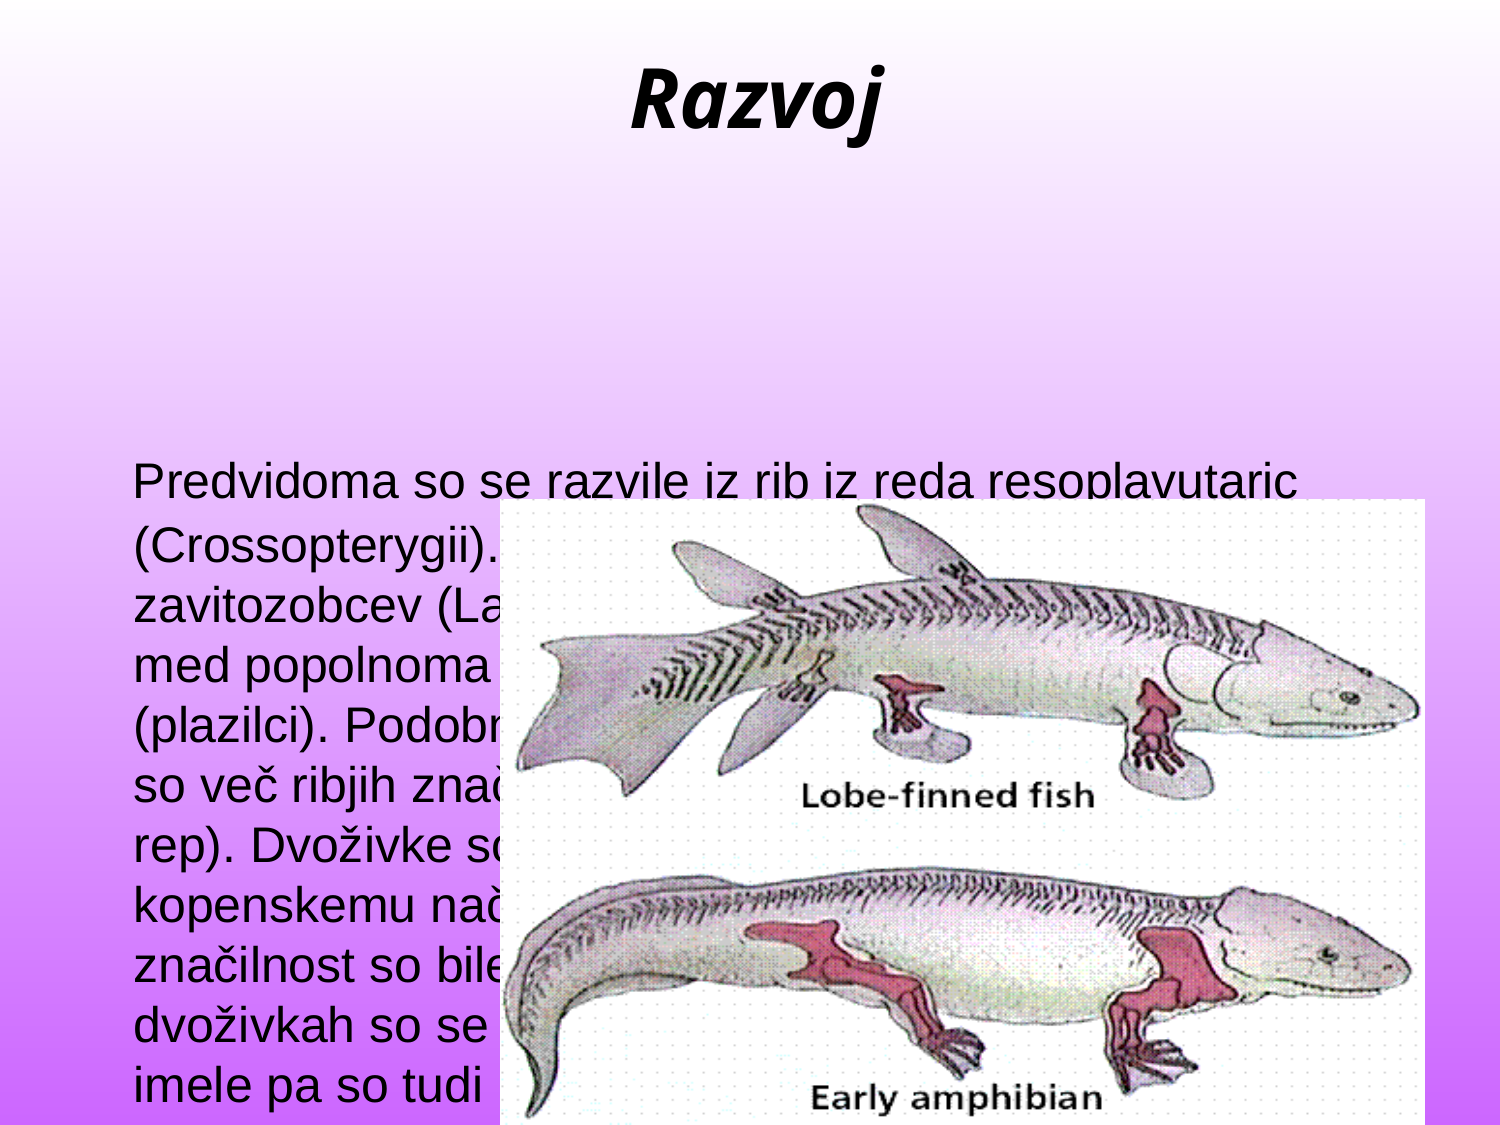

Razvoj
 Predvidoma so se razvile iz rib iz reda resoplavutaric (Crossopterygii). Prve dvoživke uvrščamo v skupino zavitozobcev (Labyrinthodonthia). So prehodna oblika med popolnoma vodnimi (ribe) in kopenskimi organizmi (plazilci). Podobno kot plazilci so dihale s pljuči, imele pa so več ribjih značilnosti (npr. luskasto kožo in plavutast rep). Dvoživke so bili prvi vretenčarji prilagojeni kopenskemu načinu življenja. Najpomembnejša značilnost so bile štiri noge, ki so se razvile iz plavuti. Pri dvoživkah so se tudi prvič razvile veke, ki vlažijo oko, imele pa so tudi razvit voh in jezik.